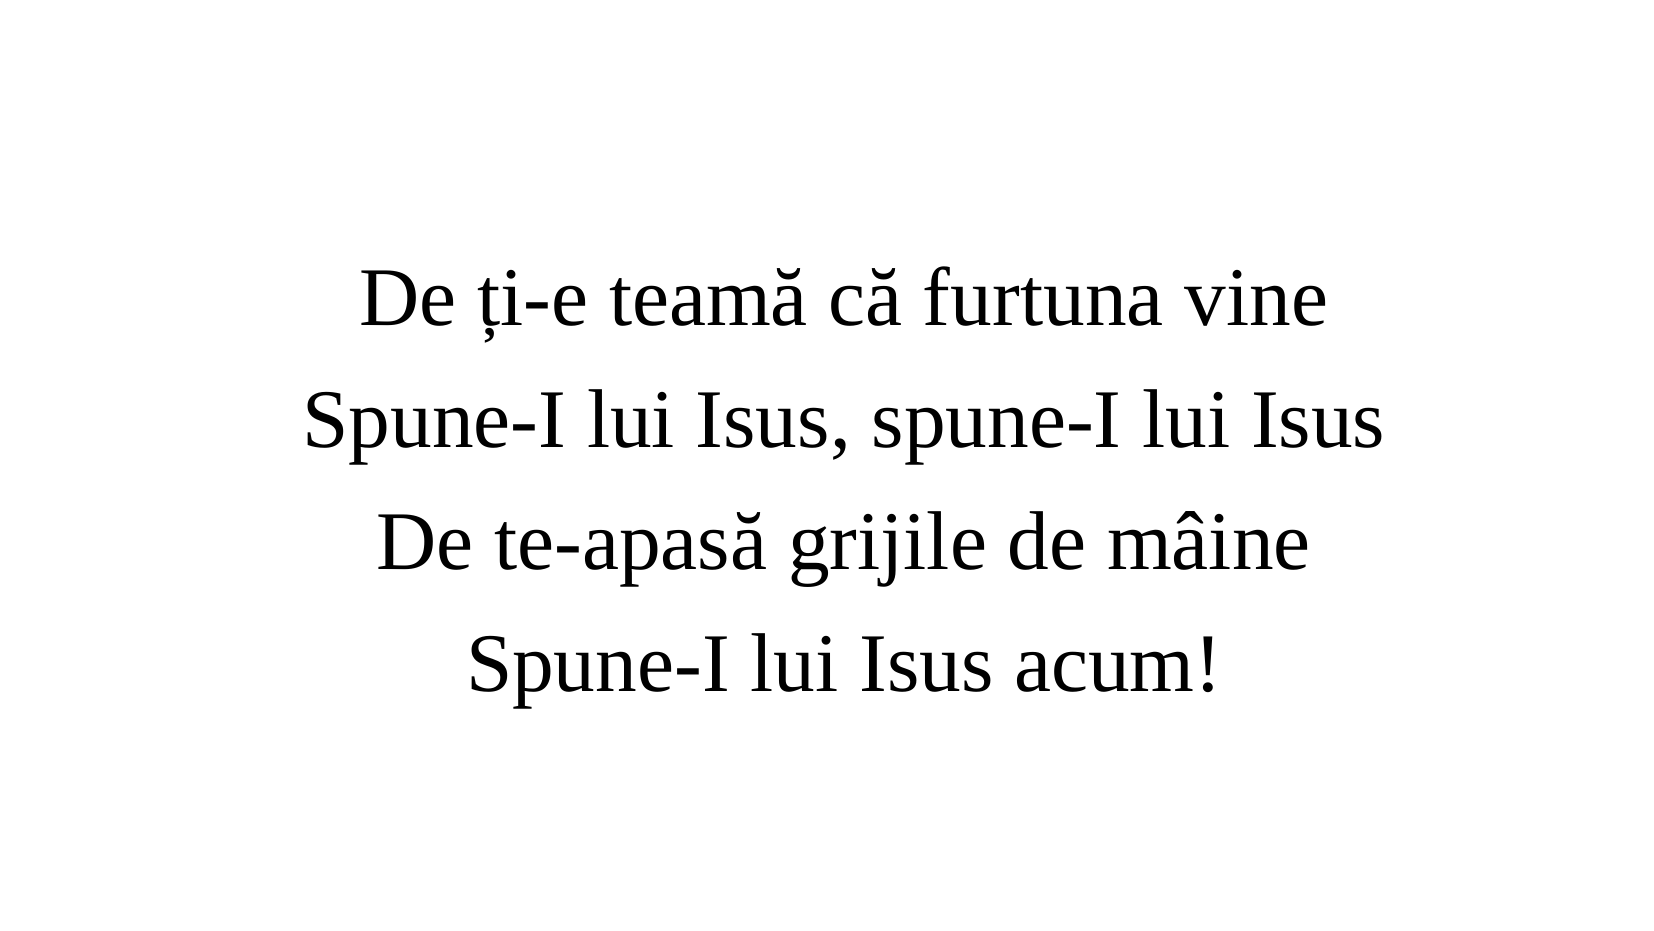

# De ți-e teamă că furtuna vine
Spune-I lui Isus, spune-I lui Isus
De te-apasă grijile de mâine
Spune-I lui Isus acum!